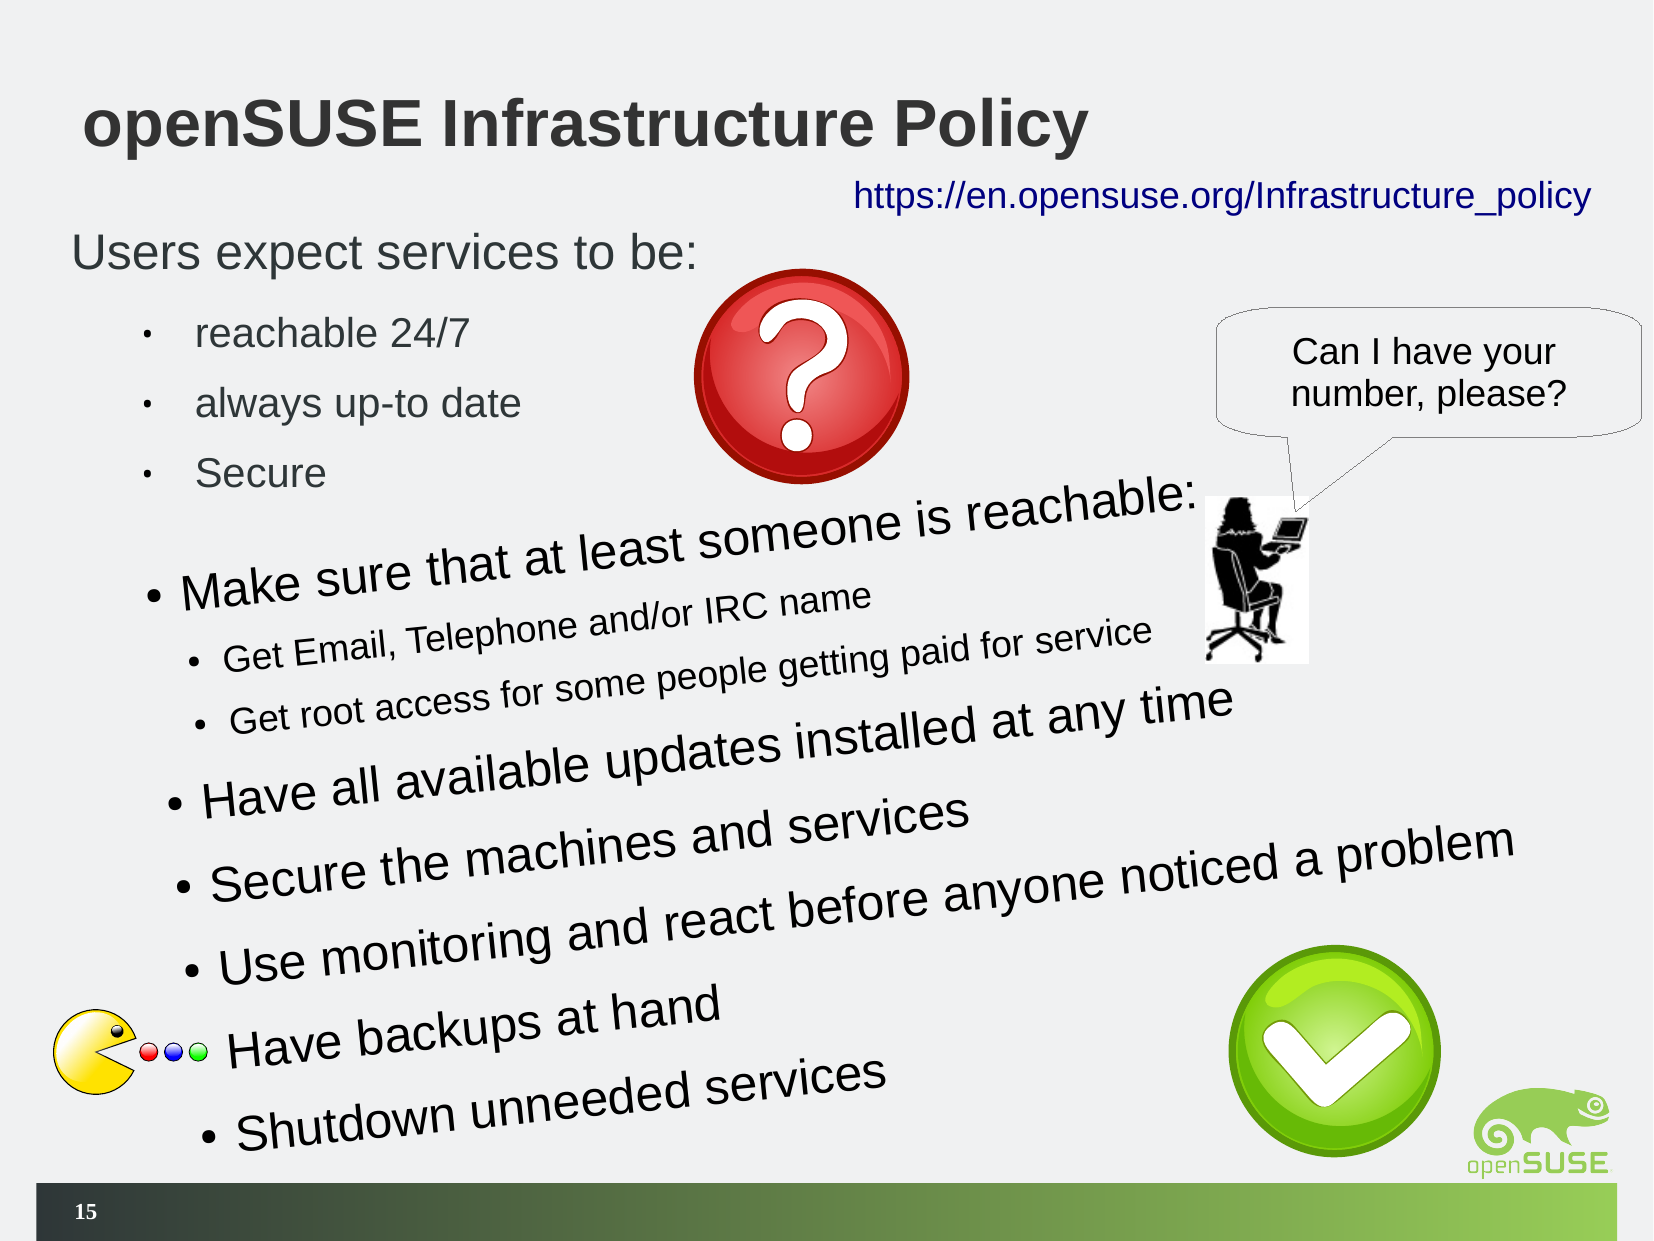

# openSUSE Infrastructure Policy
https://en.opensuse.org/Infrastructure_policy
Users expect services to be:
reachable 24/7
always up-to date
Secure
Can I have your
number, please?
Make sure that at least someone is reachable:
Get Email, Telephone and/or IRC name
Get root access for some people getting paid for service
Have all available updates installed at any time
Secure the machines and services
Use monitoring and react before anyone noticed a problem
Have backups at hand
Shutdown unneeded services
15